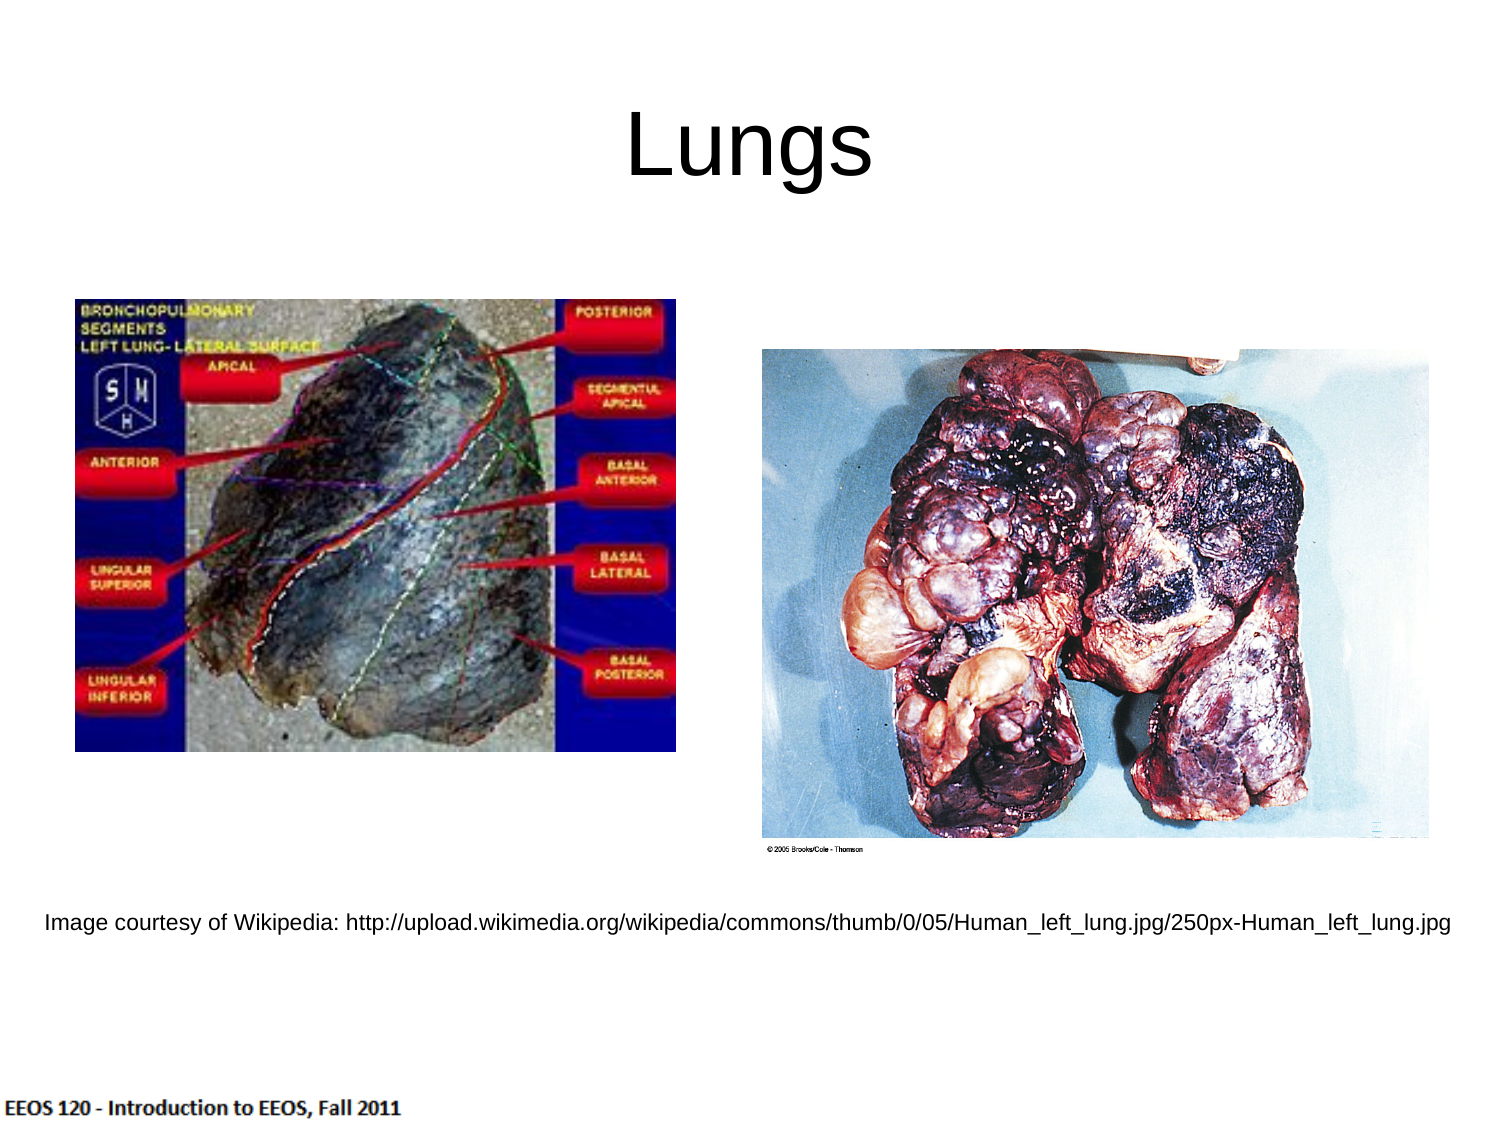

# Lungs
Image courtesy of Wikipedia: http://upload.wikimedia.org/wikipedia/commons/thumb/0/05/Human_left_lung.jpg/250px-Human_left_lung.jpg